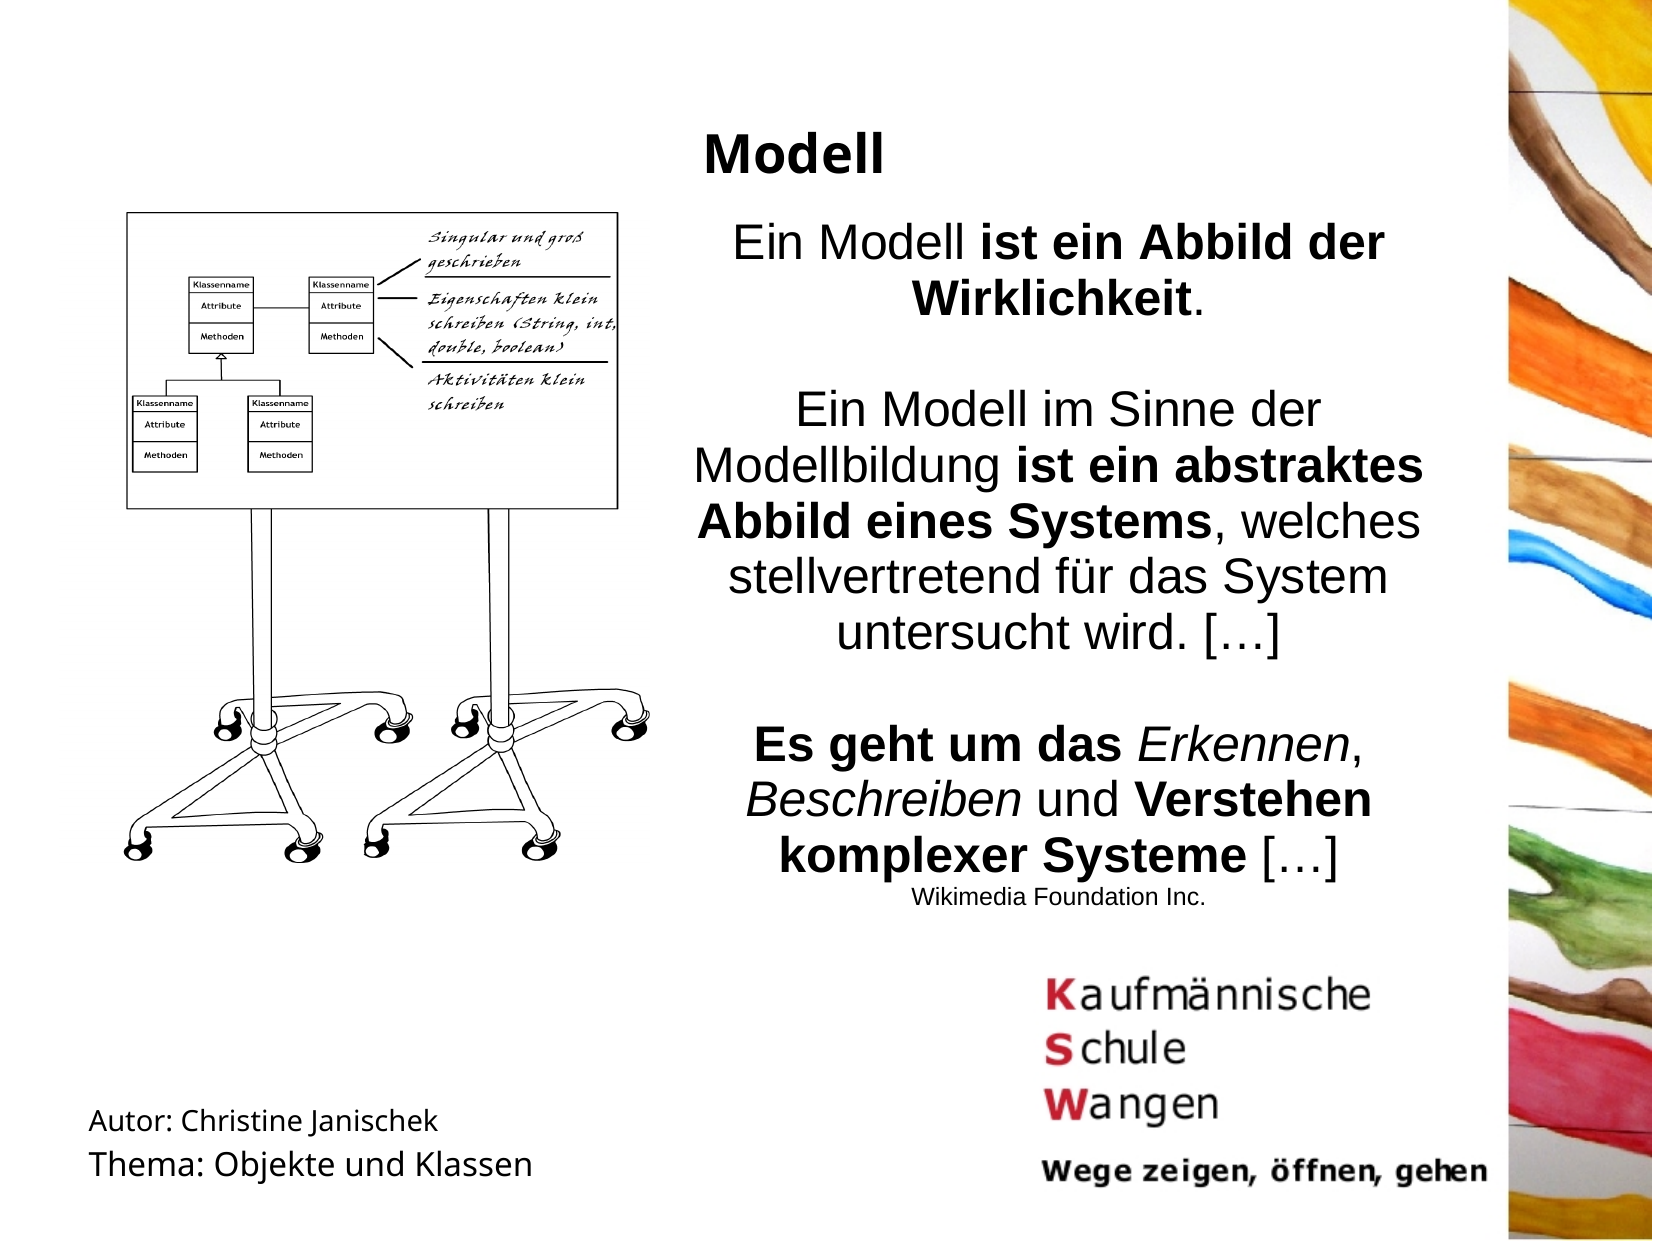

# Modell
Ein Modell ist ein Abbild der Wirklichkeit.
Ein Modell im Sinne der Modellbildung ist ein abstraktes Abbild eines Systems, welches stellvertretend für das System untersucht wird. […]
Es geht um das Erkennen, Beschreiben und Verstehen komplexer Systeme […]
Wikimedia Foundation Inc.